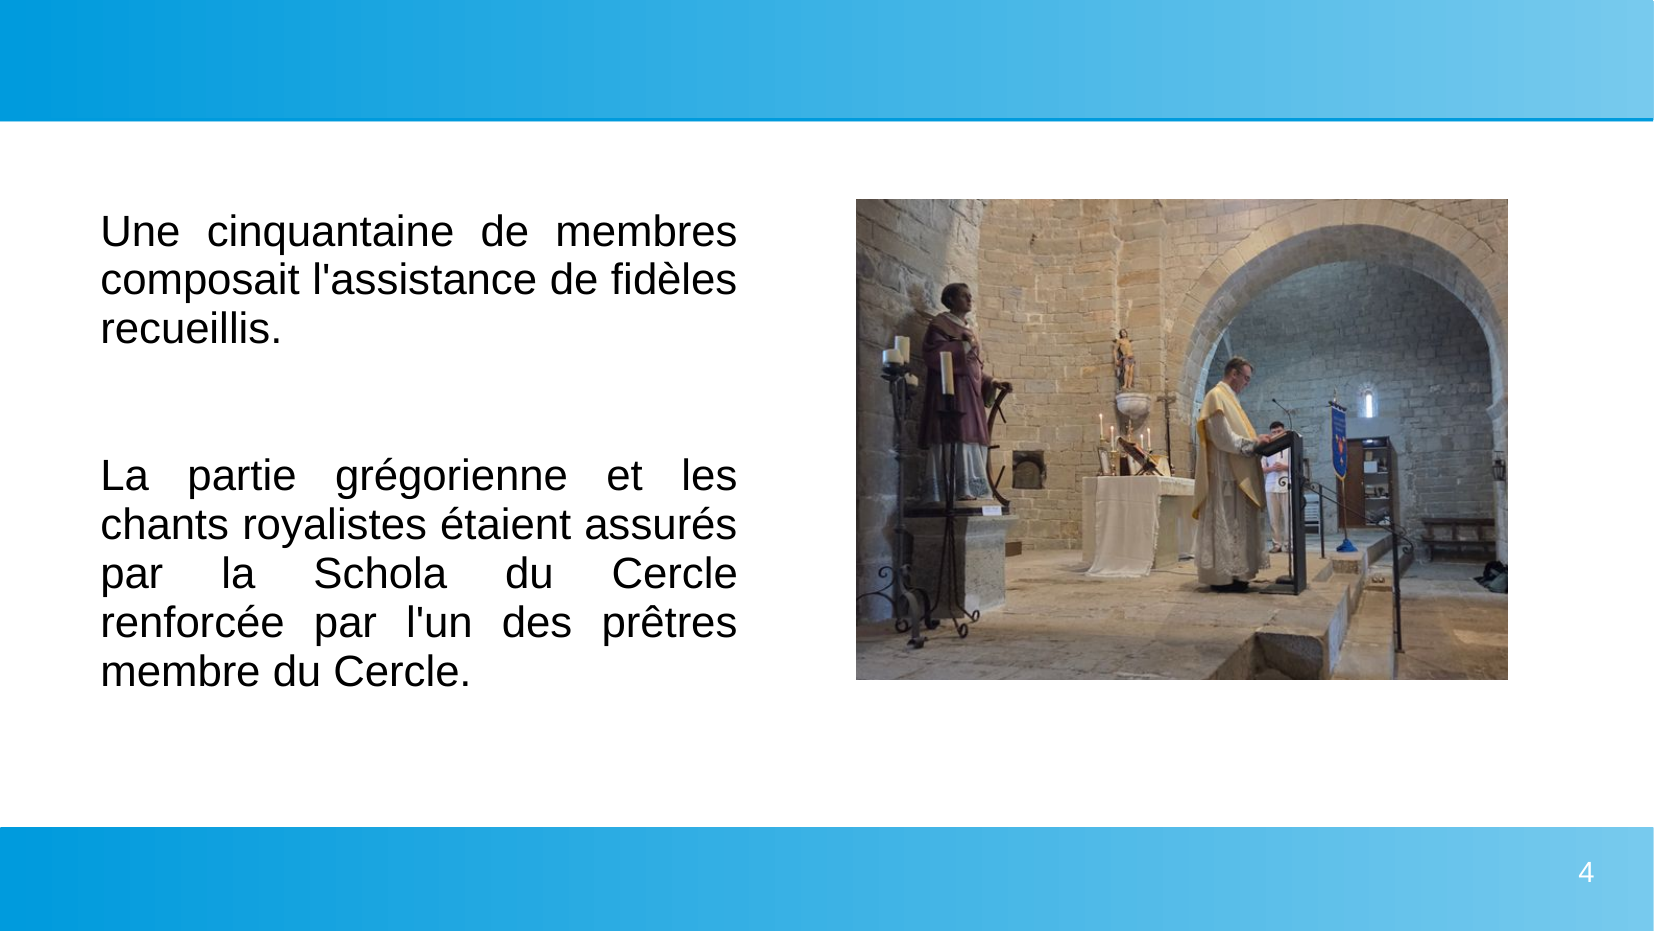

#
Une cinquantaine de membres composait l'assistance de fidèles recueillis.
La partie grégorienne et les chants royalistes étaient assurés par la Schola du Cercle renforcée par l'un des prêtres membre du Cercle.
4